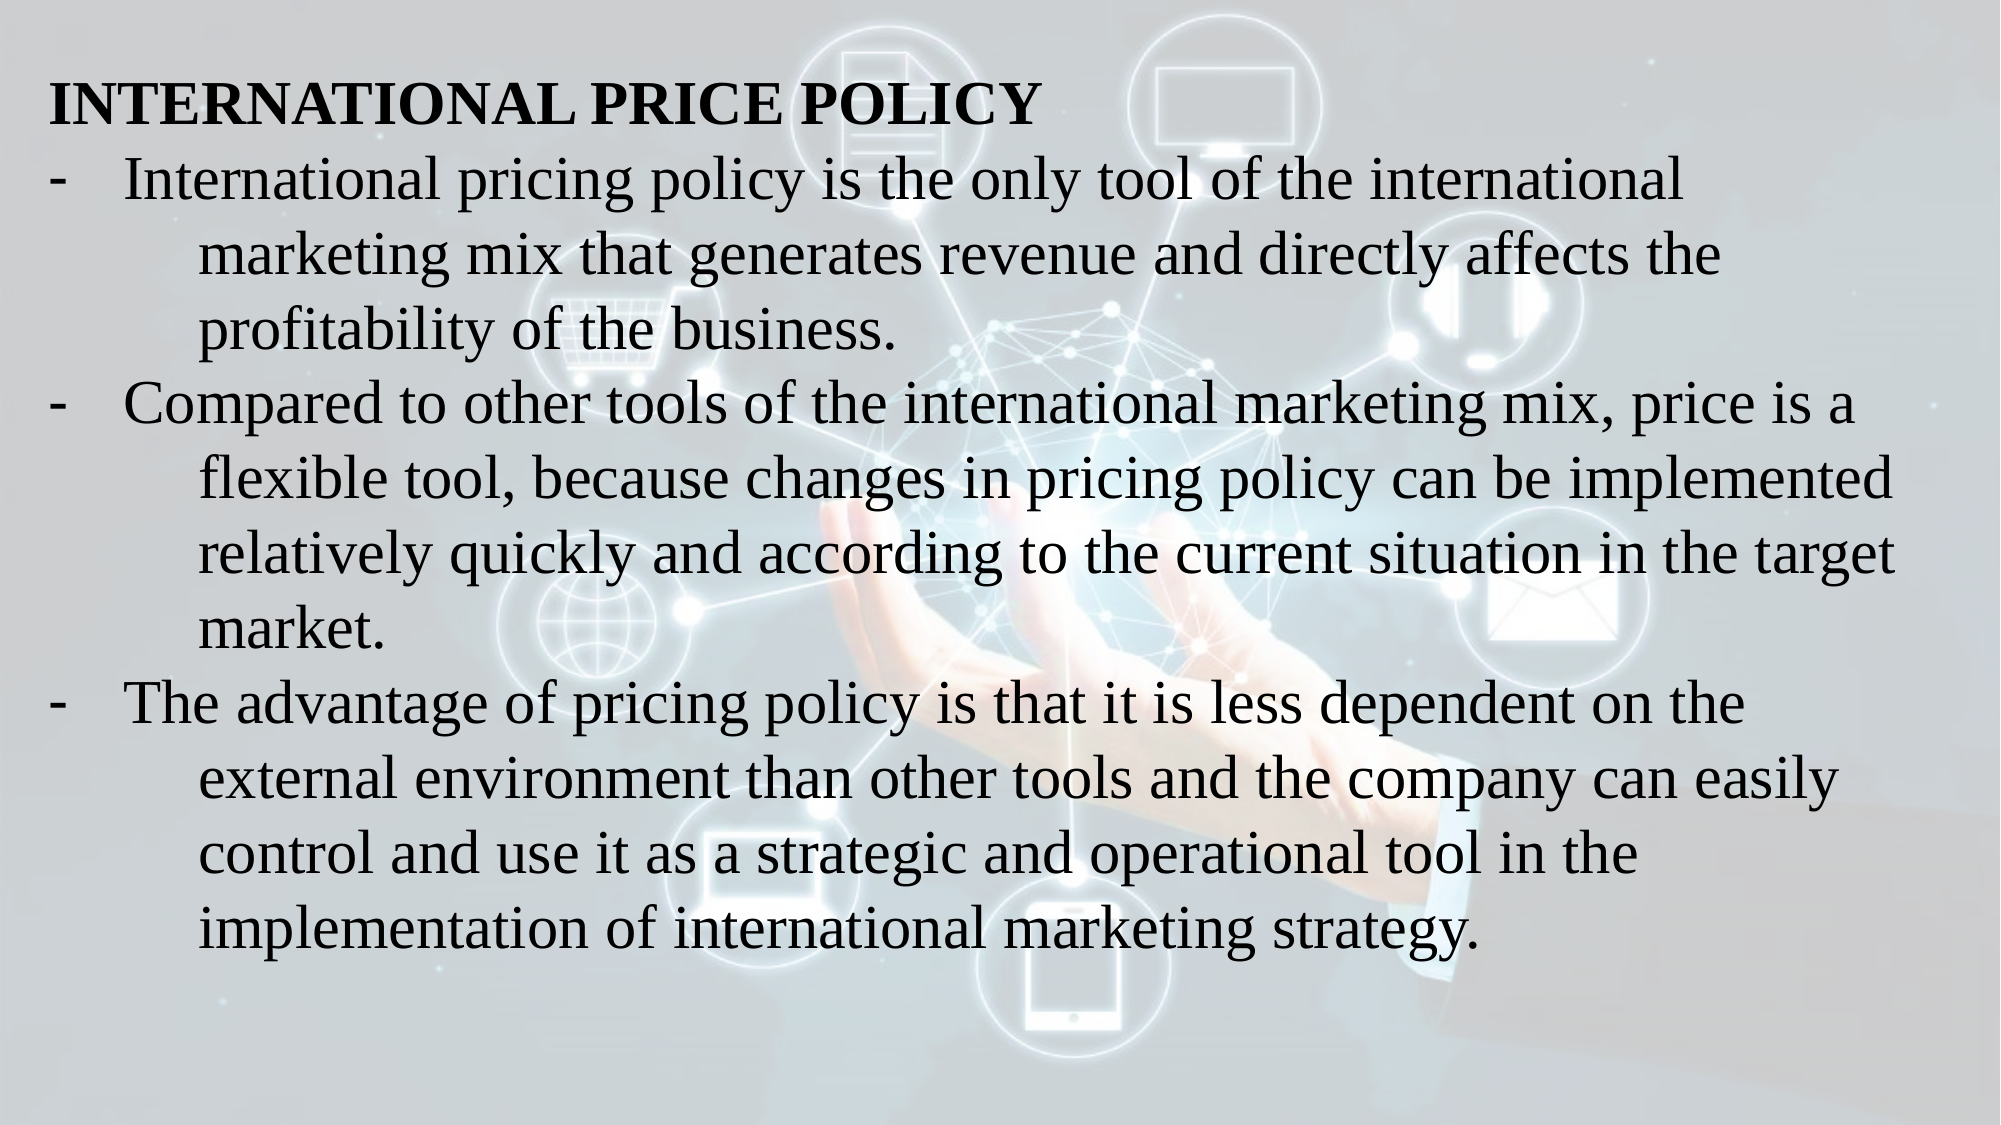

INTERNATIONAL PRICE POLICY
International pricing policy is the only tool of the international marketing mix that generates revenue and directly affects the profitability of the business.
Compared to other tools of the international marketing mix, price is a flexible tool, because changes in pricing policy can be implemented relatively quickly and according to the current situation in the target market.
The advantage of pricing policy is that it is less dependent on the external environment than other tools and the company can easily control and use it as a strategic and operational tool in the implementation of international marketing strategy.